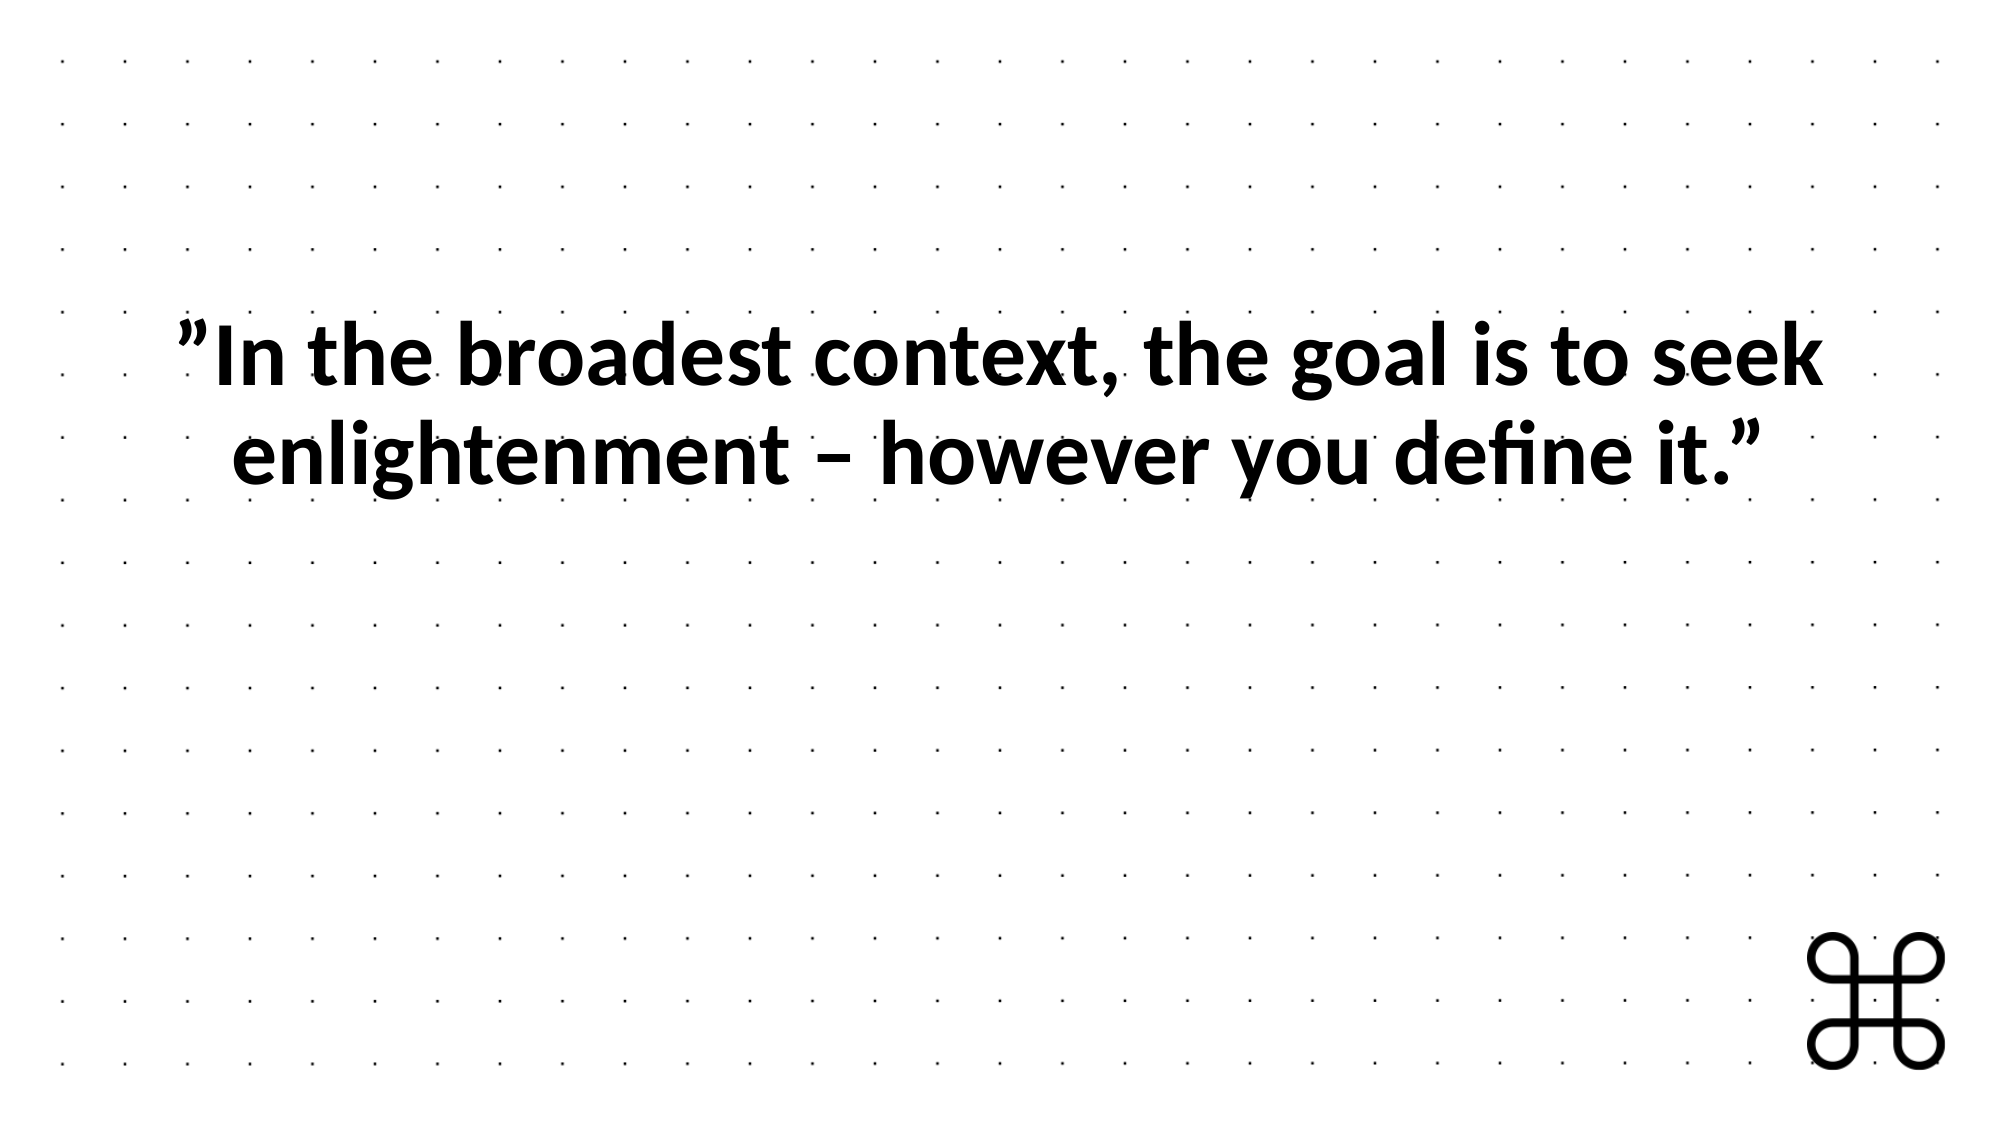

”In the broadest context, the goal is to seek enlightenment – however you define it.”